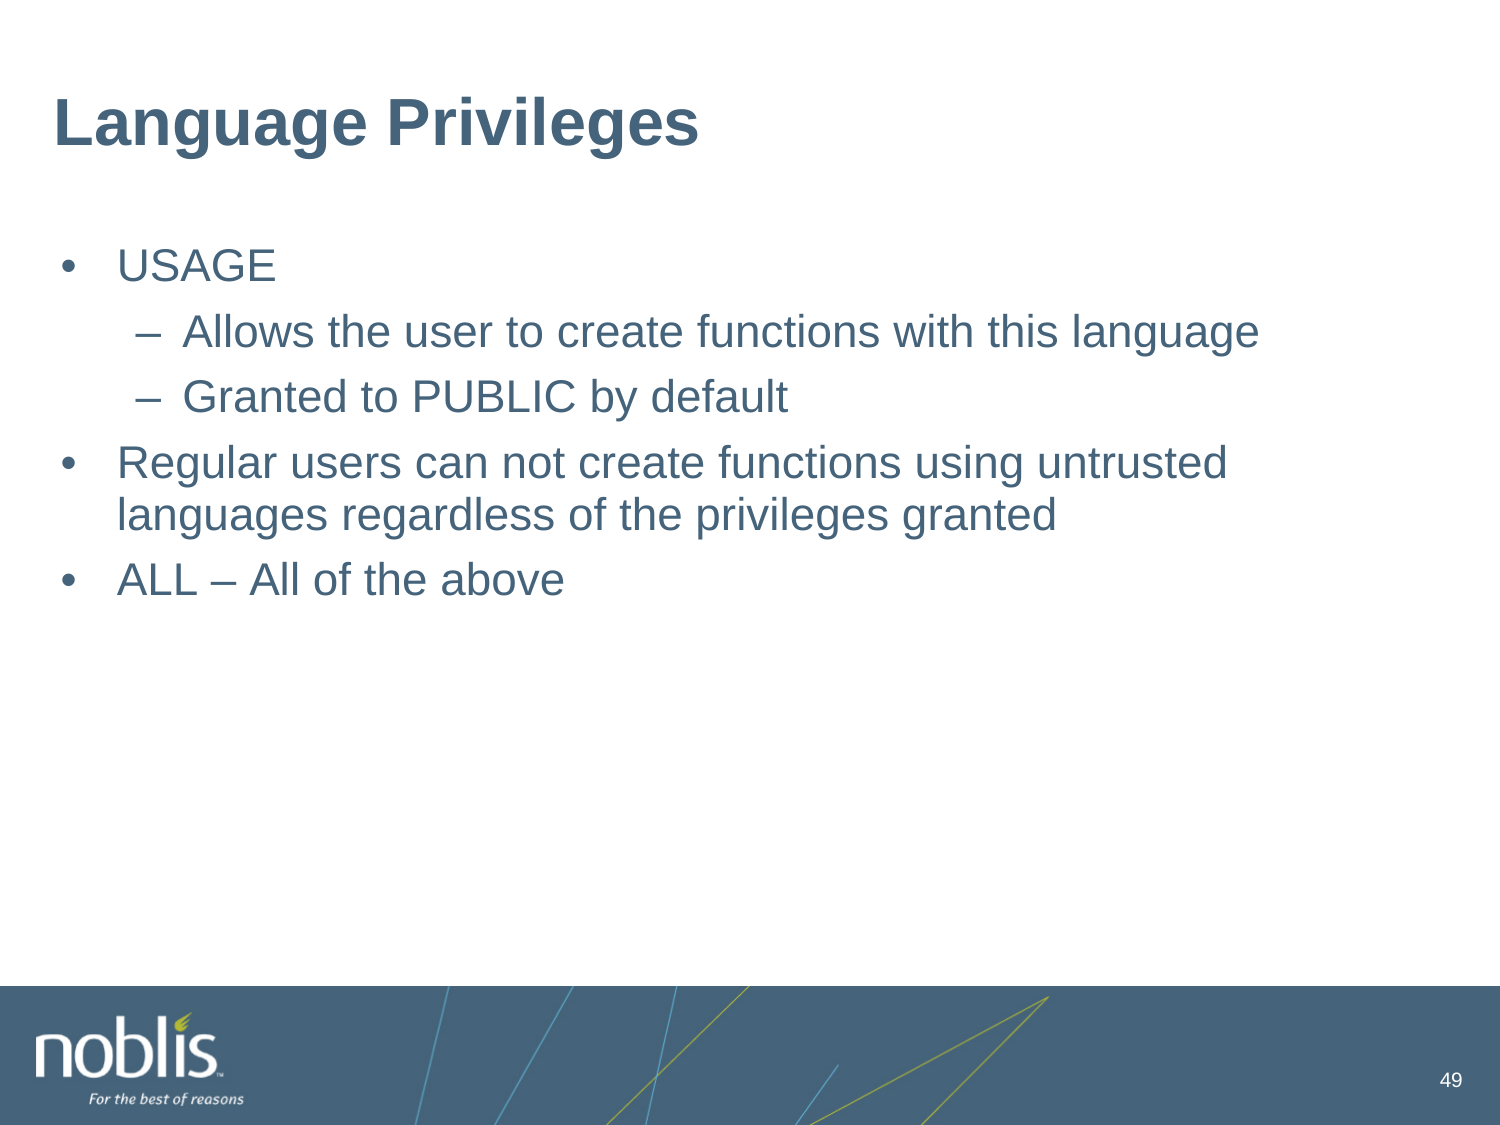

# Language Privileges
USAGE
Allows the user to create functions with this language
Granted to PUBLIC by default
Regular users can not create functions using untrusted languages regardless of the privileges granted
ALL – All of the above